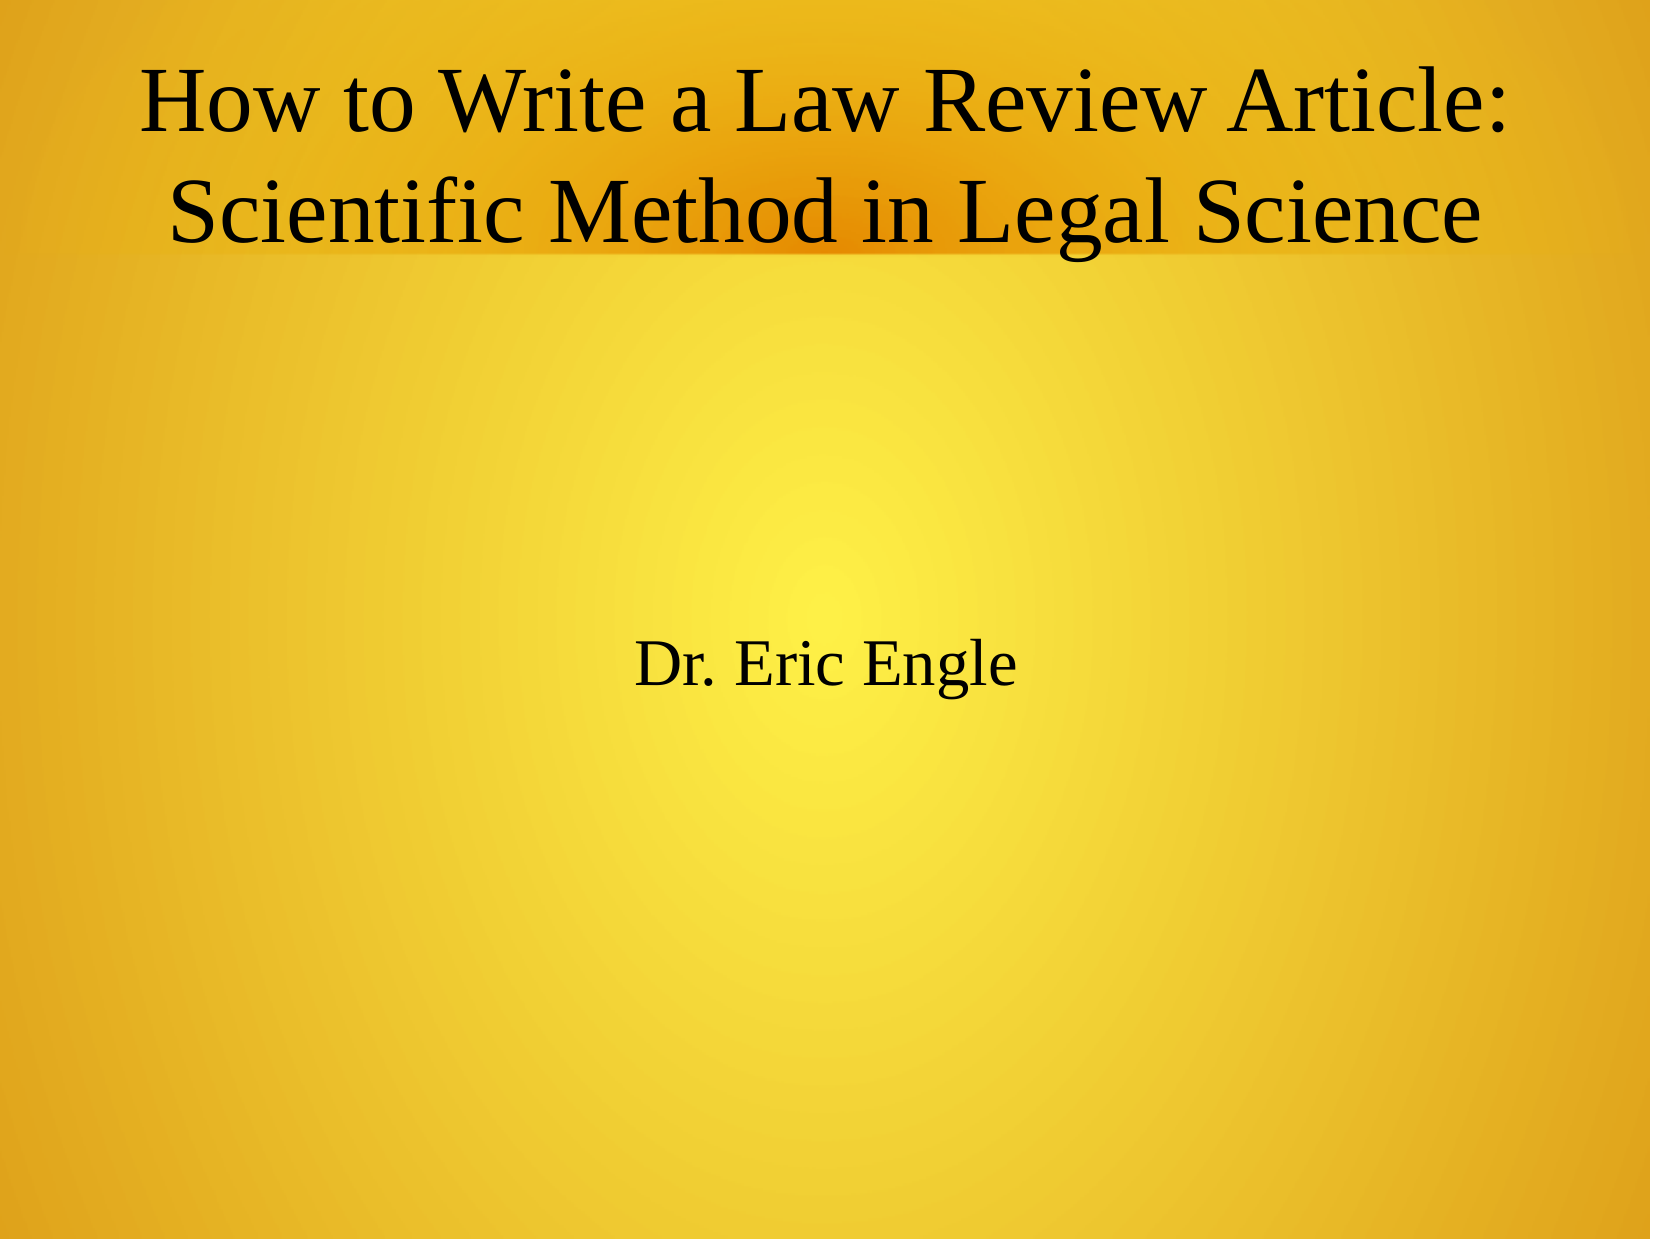

How to Write a Law Review Article: Scientific Method in Legal Science
Dr. Eric Engle